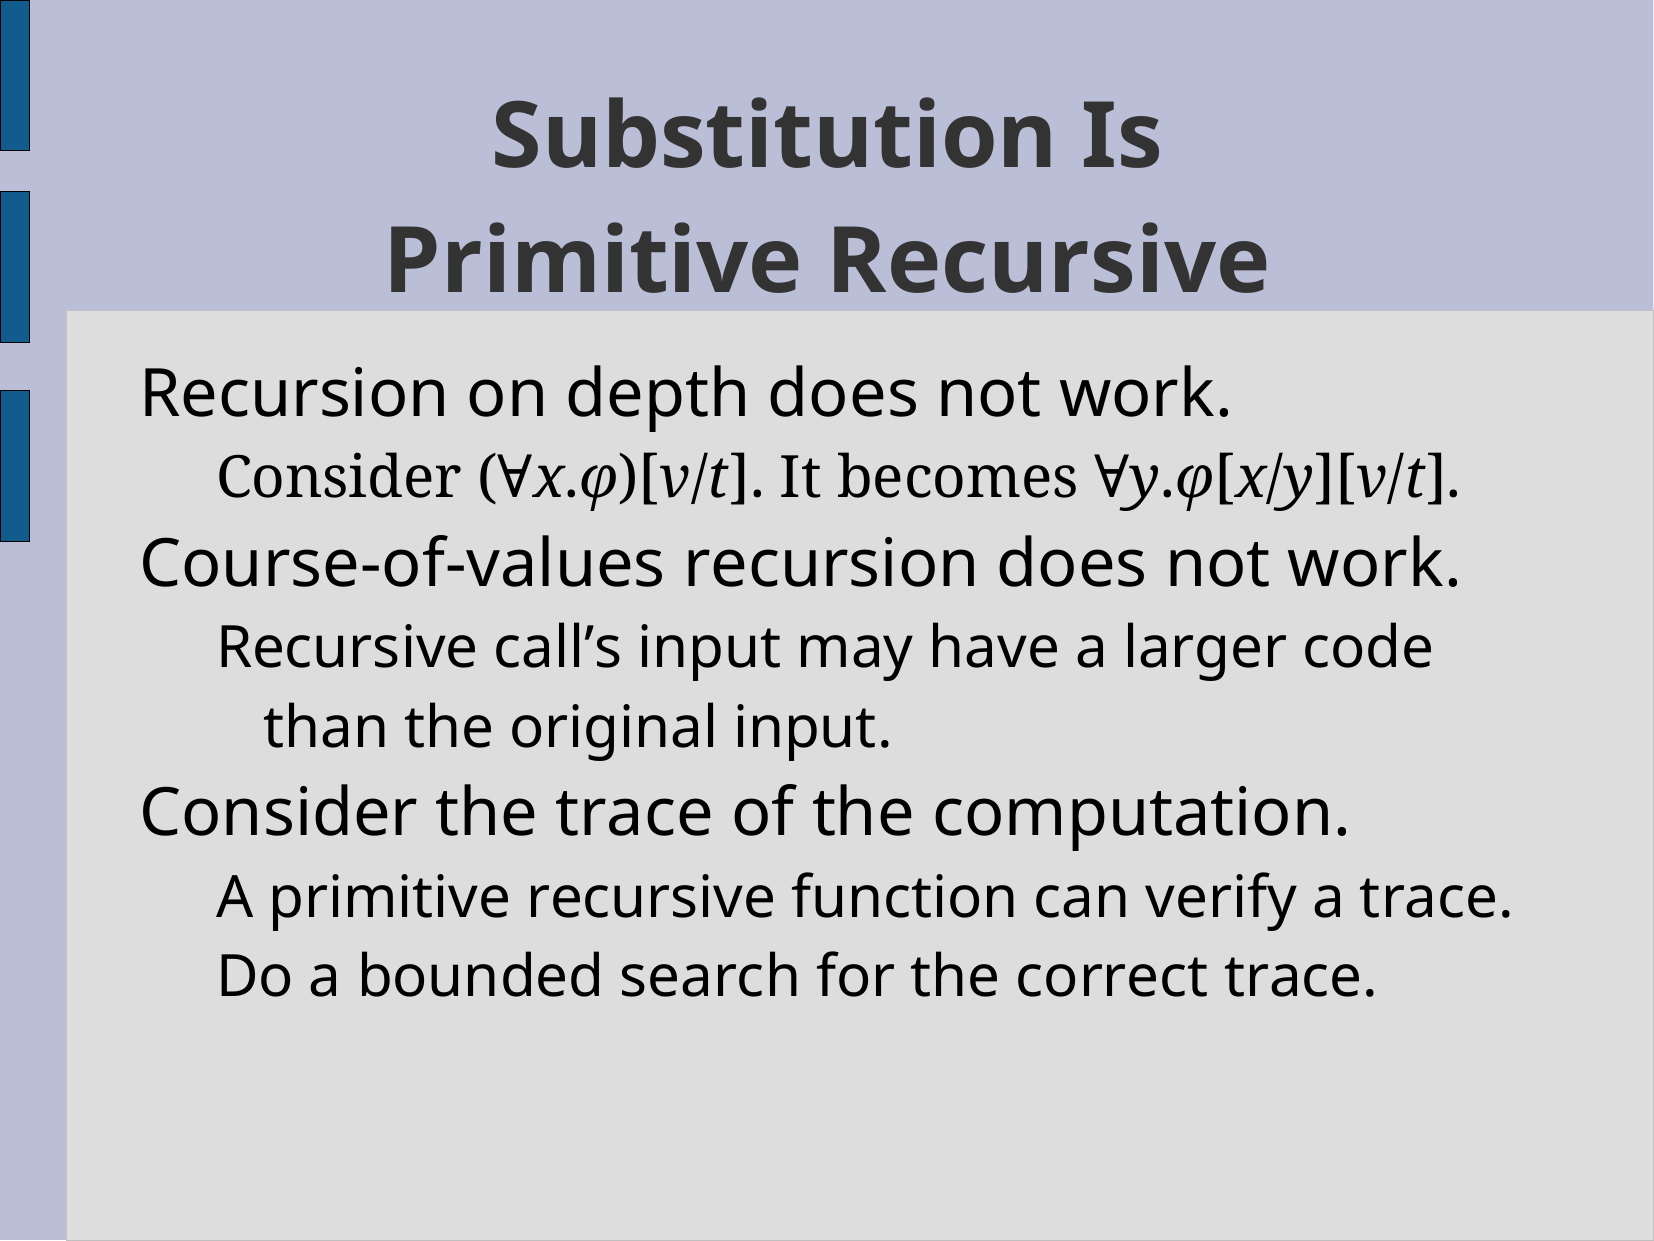

# Substitution Is Primitive Recursive
Recursion on depth does not work.
Consider (∀x.φ)[v/t]. It becomes ∀y.φ[x/y][v/t].
Course-of-values recursion does not work.
Recursive call’s input may have a larger code than the original input.
Consider the trace of the computation.
A primitive recursive function can verify a trace.
Do a bounded search for the correct trace.